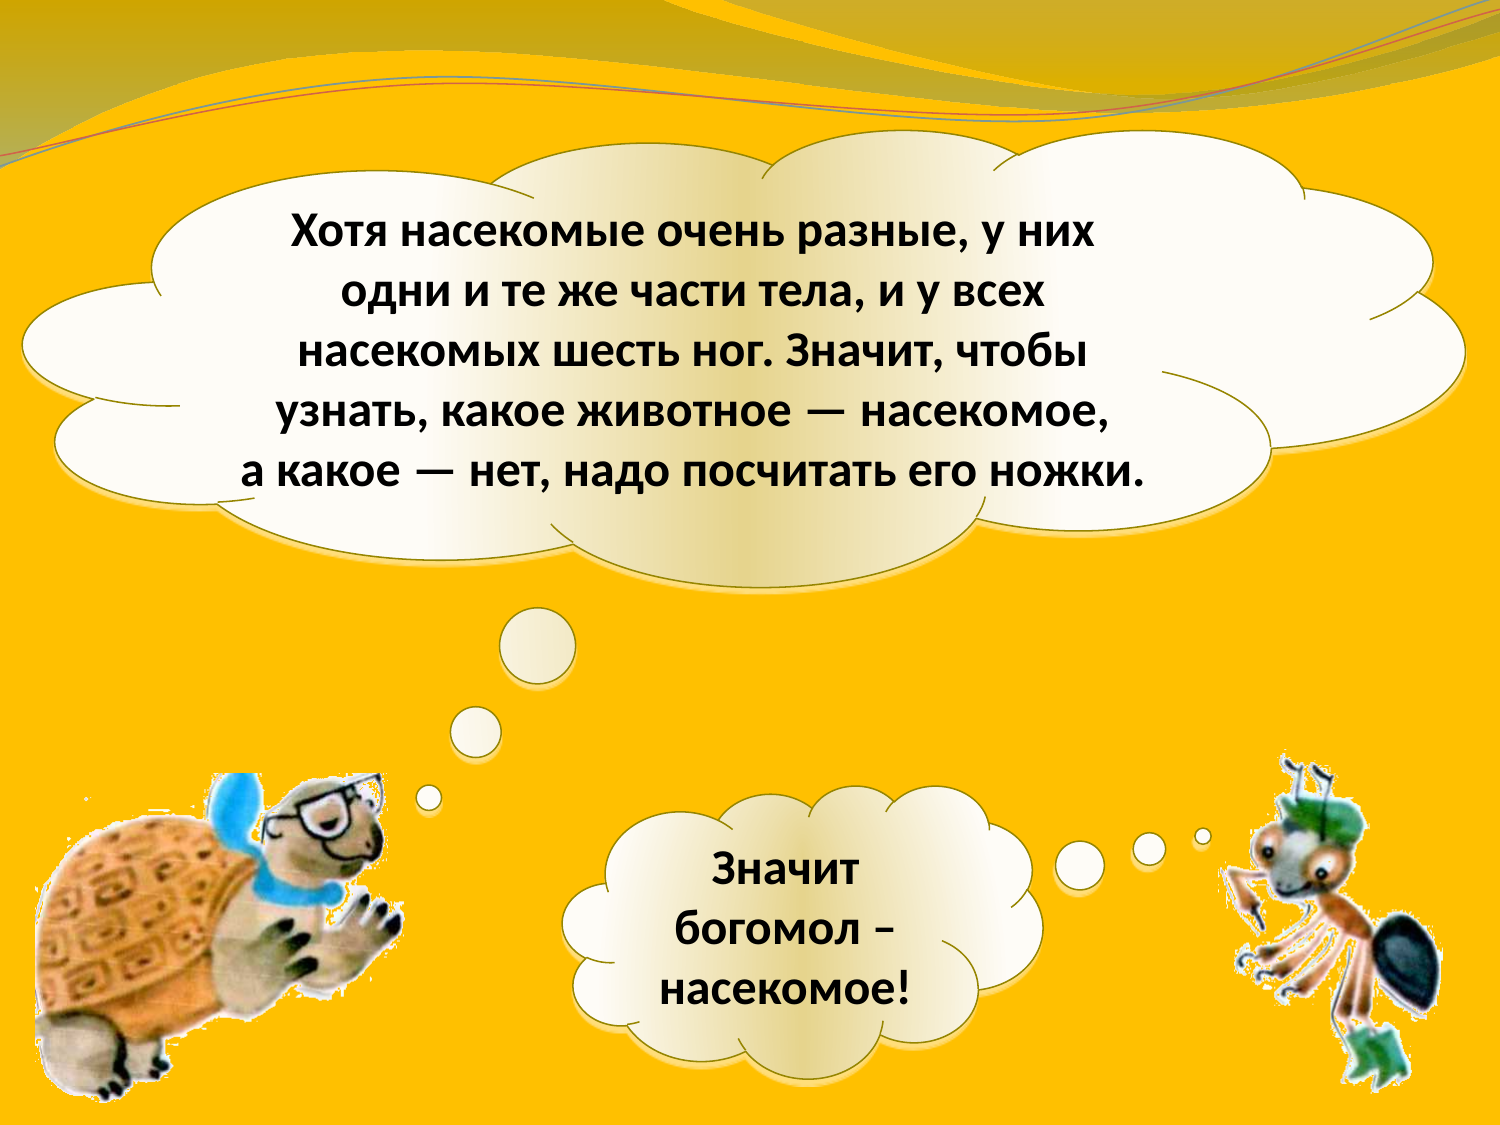

Хотя насекомые очень разные, у них одни и те же части тела, и у всех насекомых шесть ног. Значит, чтобы узнать, какое животное — насекомое, а какое — нет, надо посчитать его ножки.
Значит богомол – насекомое!